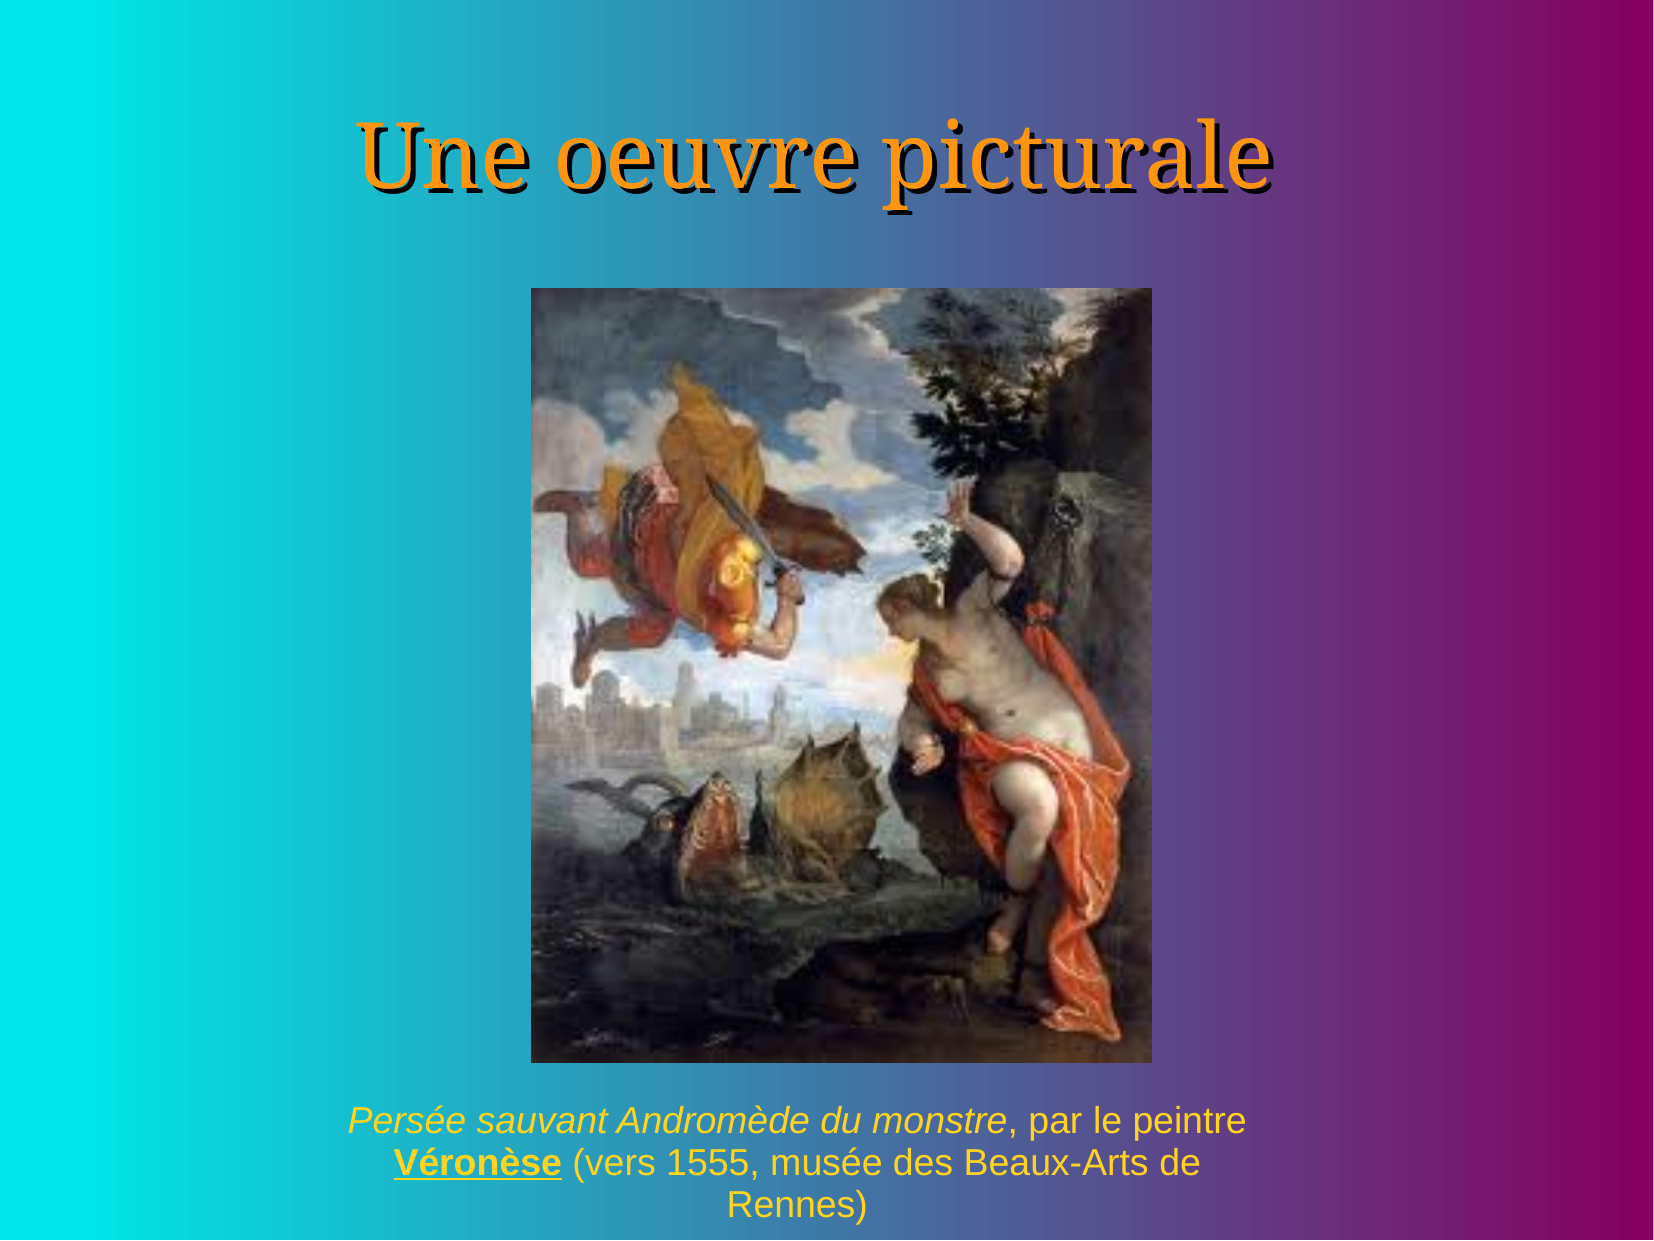

# Une oeuvre picturale
Persée sauvant Andromède du monstre, par le peintre Véronèse (vers 1555, musée des Beaux-Arts de Rennes)